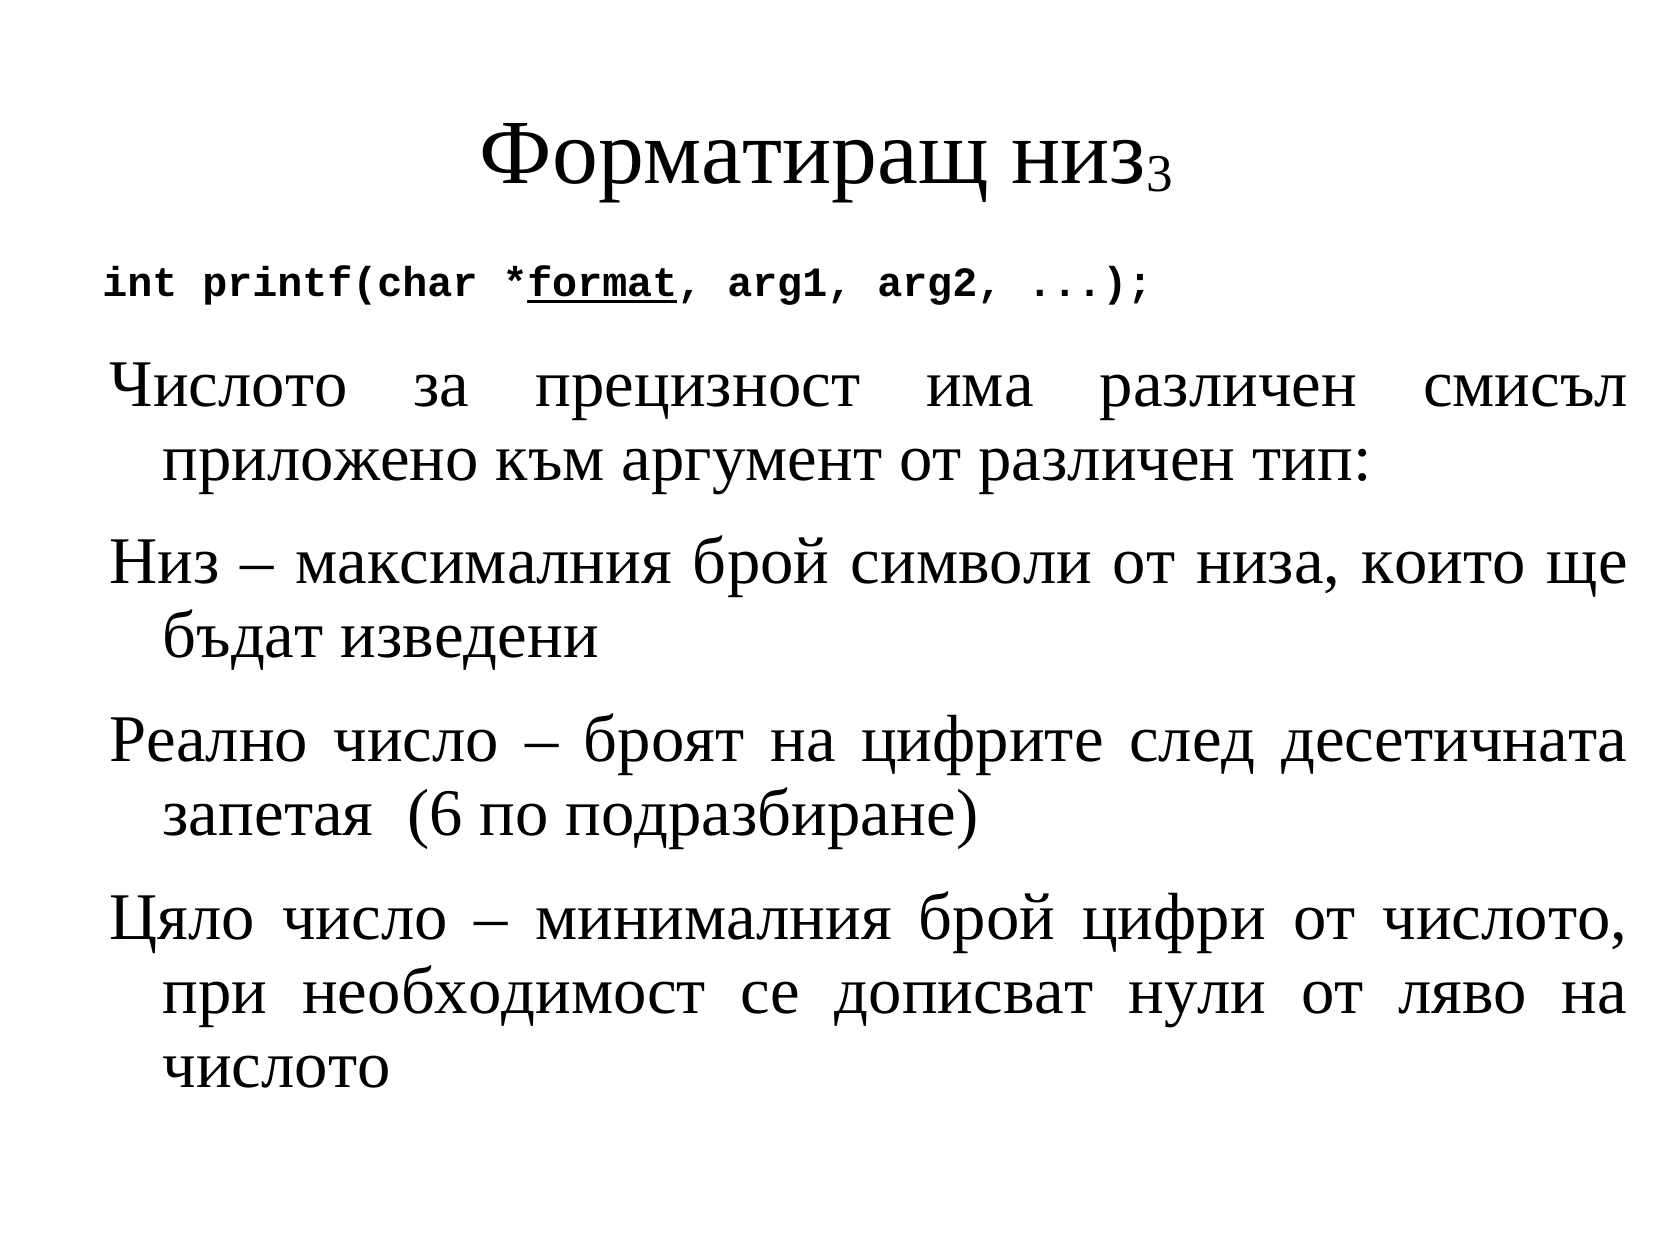

# Форматиращ низ3
int printf(char *format, arg1, arg2, ...);
Числото за прецизност има различен смисъл приложено към аргумент от различен тип:
Низ – максималния брой символи от низа, които ще бъдат изведени
Реално число – броят на цифрите след десетичната запетая (6 по подразбиране)
Цяло число – минималния брой цифри от числото, при необходимост се дописват нули от ляво на числото